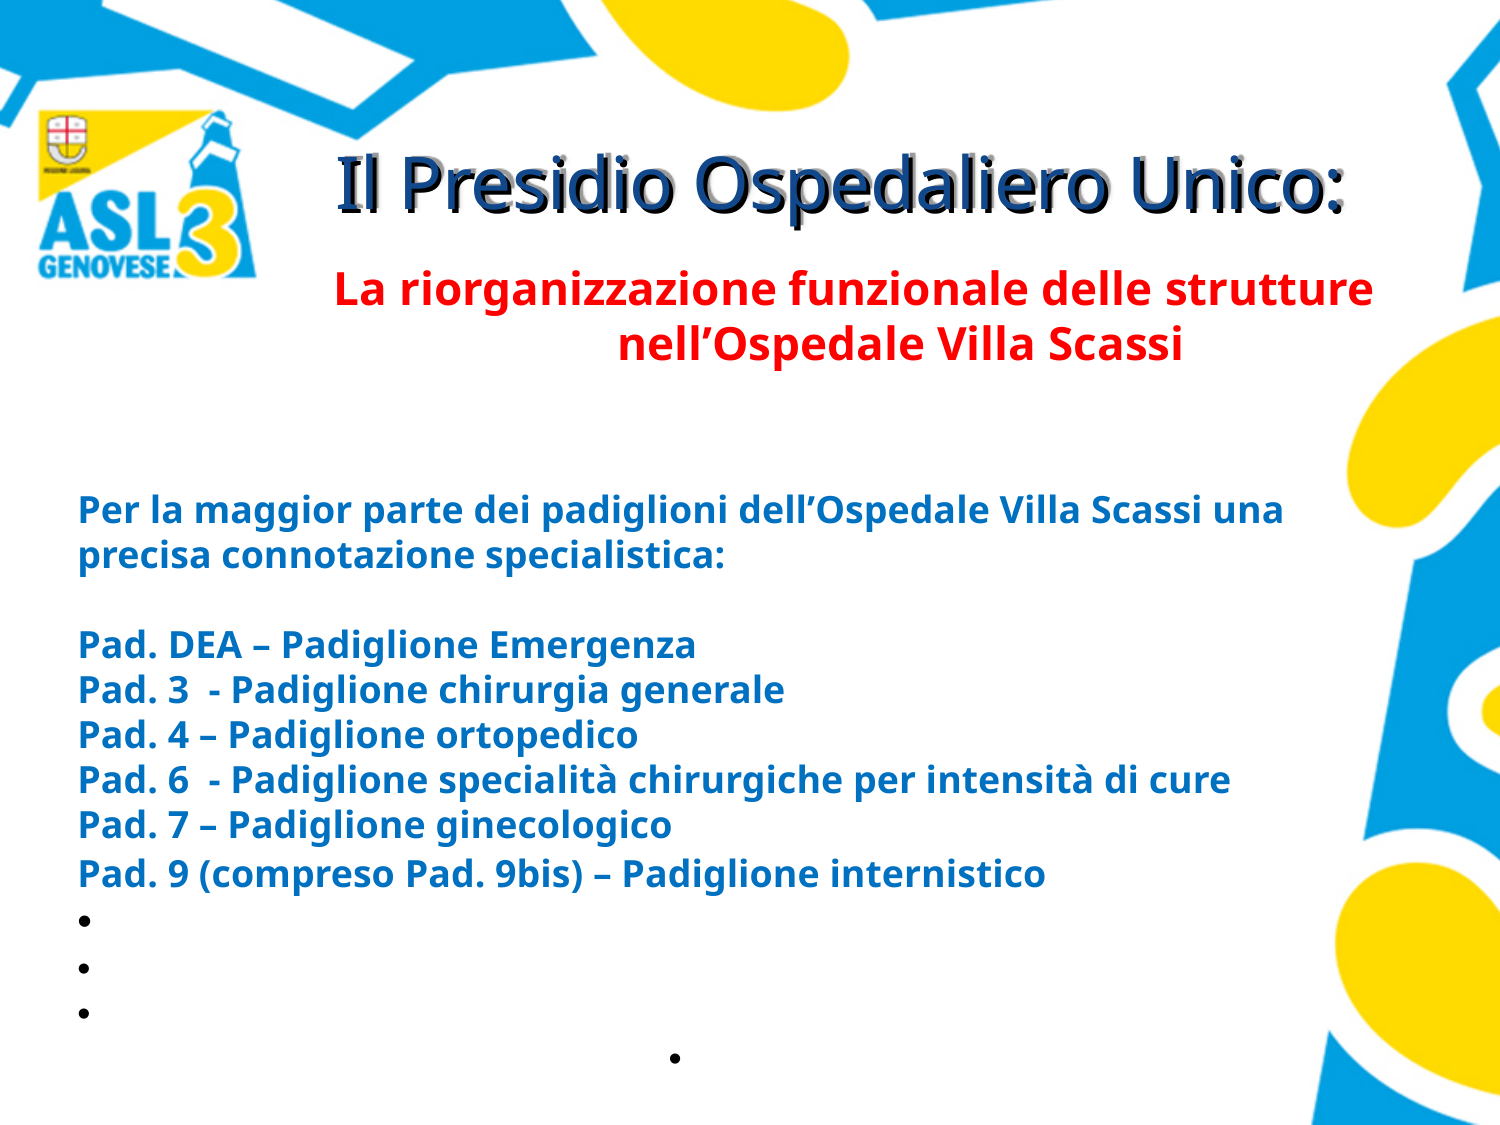

Il Presidio Ospedaliero Unico:
La riorganizzazione funzionale delle strutture nell’Ospedale Villa Scassi
Per la maggior parte dei padiglioni dell’Ospedale Villa Scassi una precisa connotazione specialistica:
Pad. DEA – Padiglione Emergenza
Pad. 3 - Padiglione chirurgia generale
Pad. 4 – Padiglione ortopedico
Pad. 6 - Padiglione specialità chirurgiche per intensità di cure
Pad. 7 – Padiglione ginecologico
Pad. 9 (compreso Pad. 9bis) – Padiglione internistico